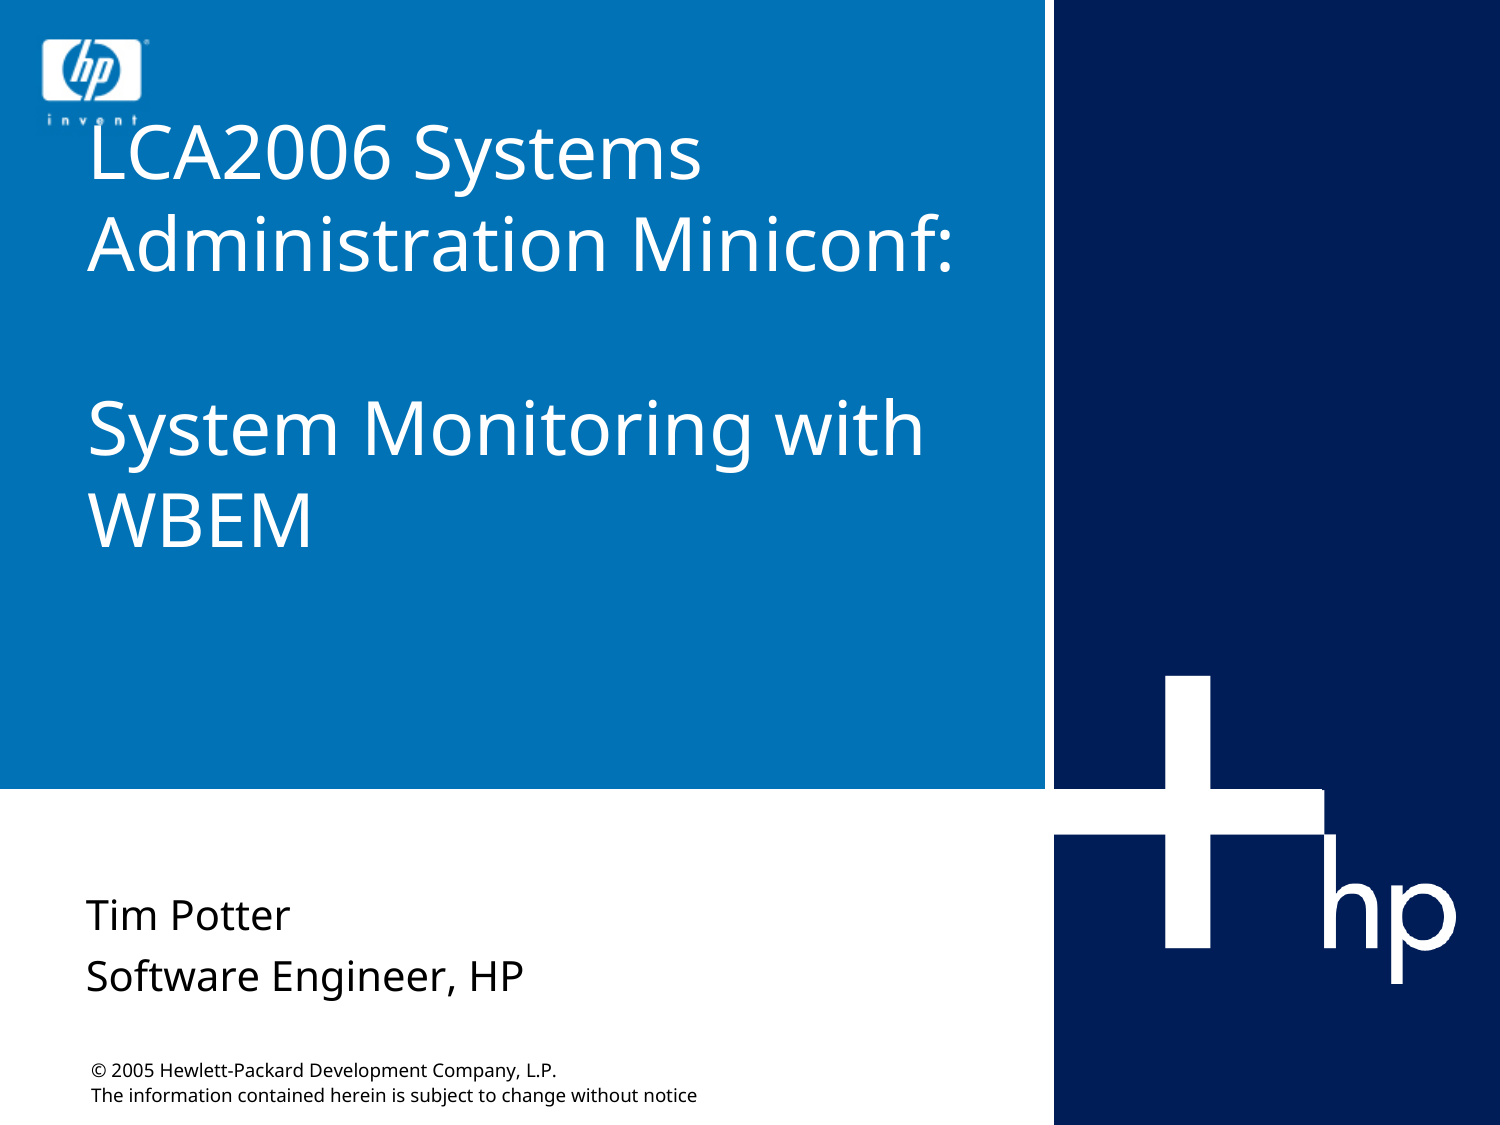

# LCA2006 Systems Administration Miniconf: System Monitoring with WBEM
Tim Potter
Software Engineer, HP